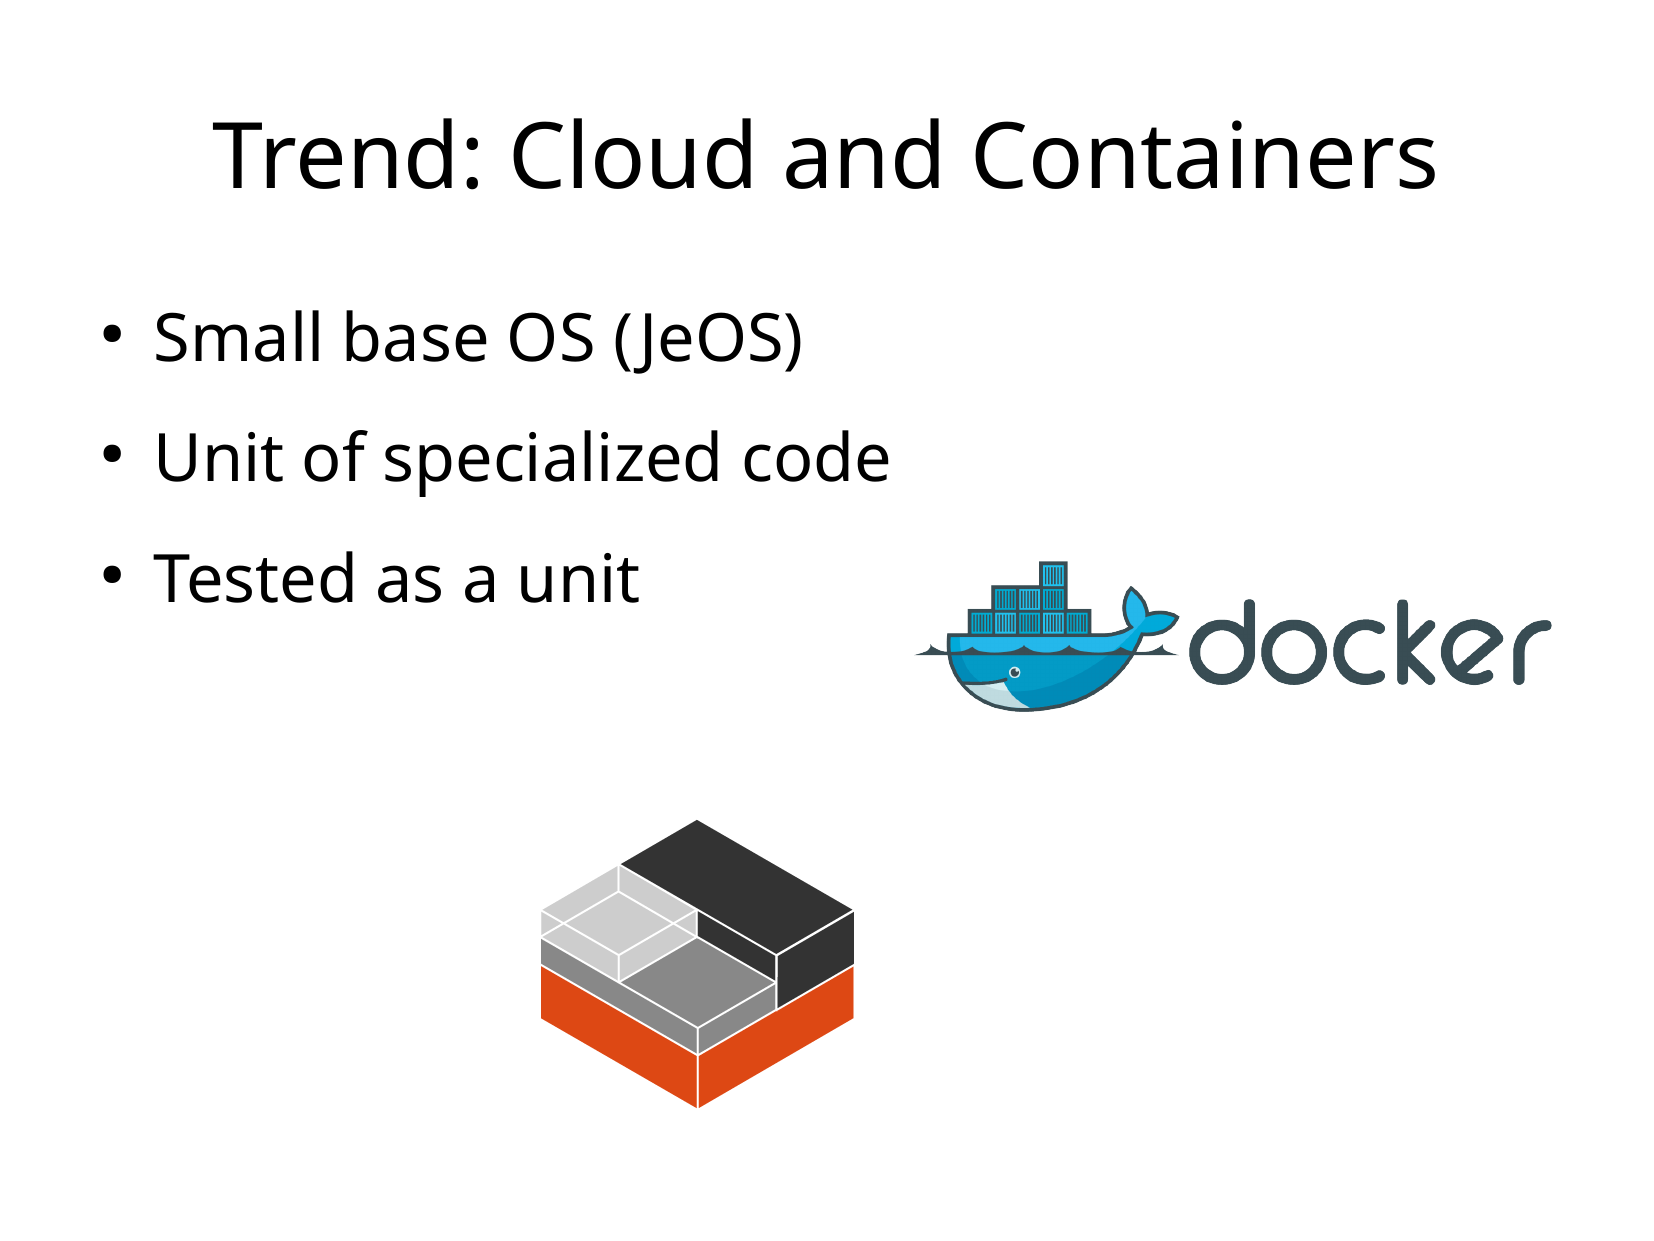

# Trend: Cloud and Containers
Small base OS (JeOS)
Unit of specialized code
Tested as a unit